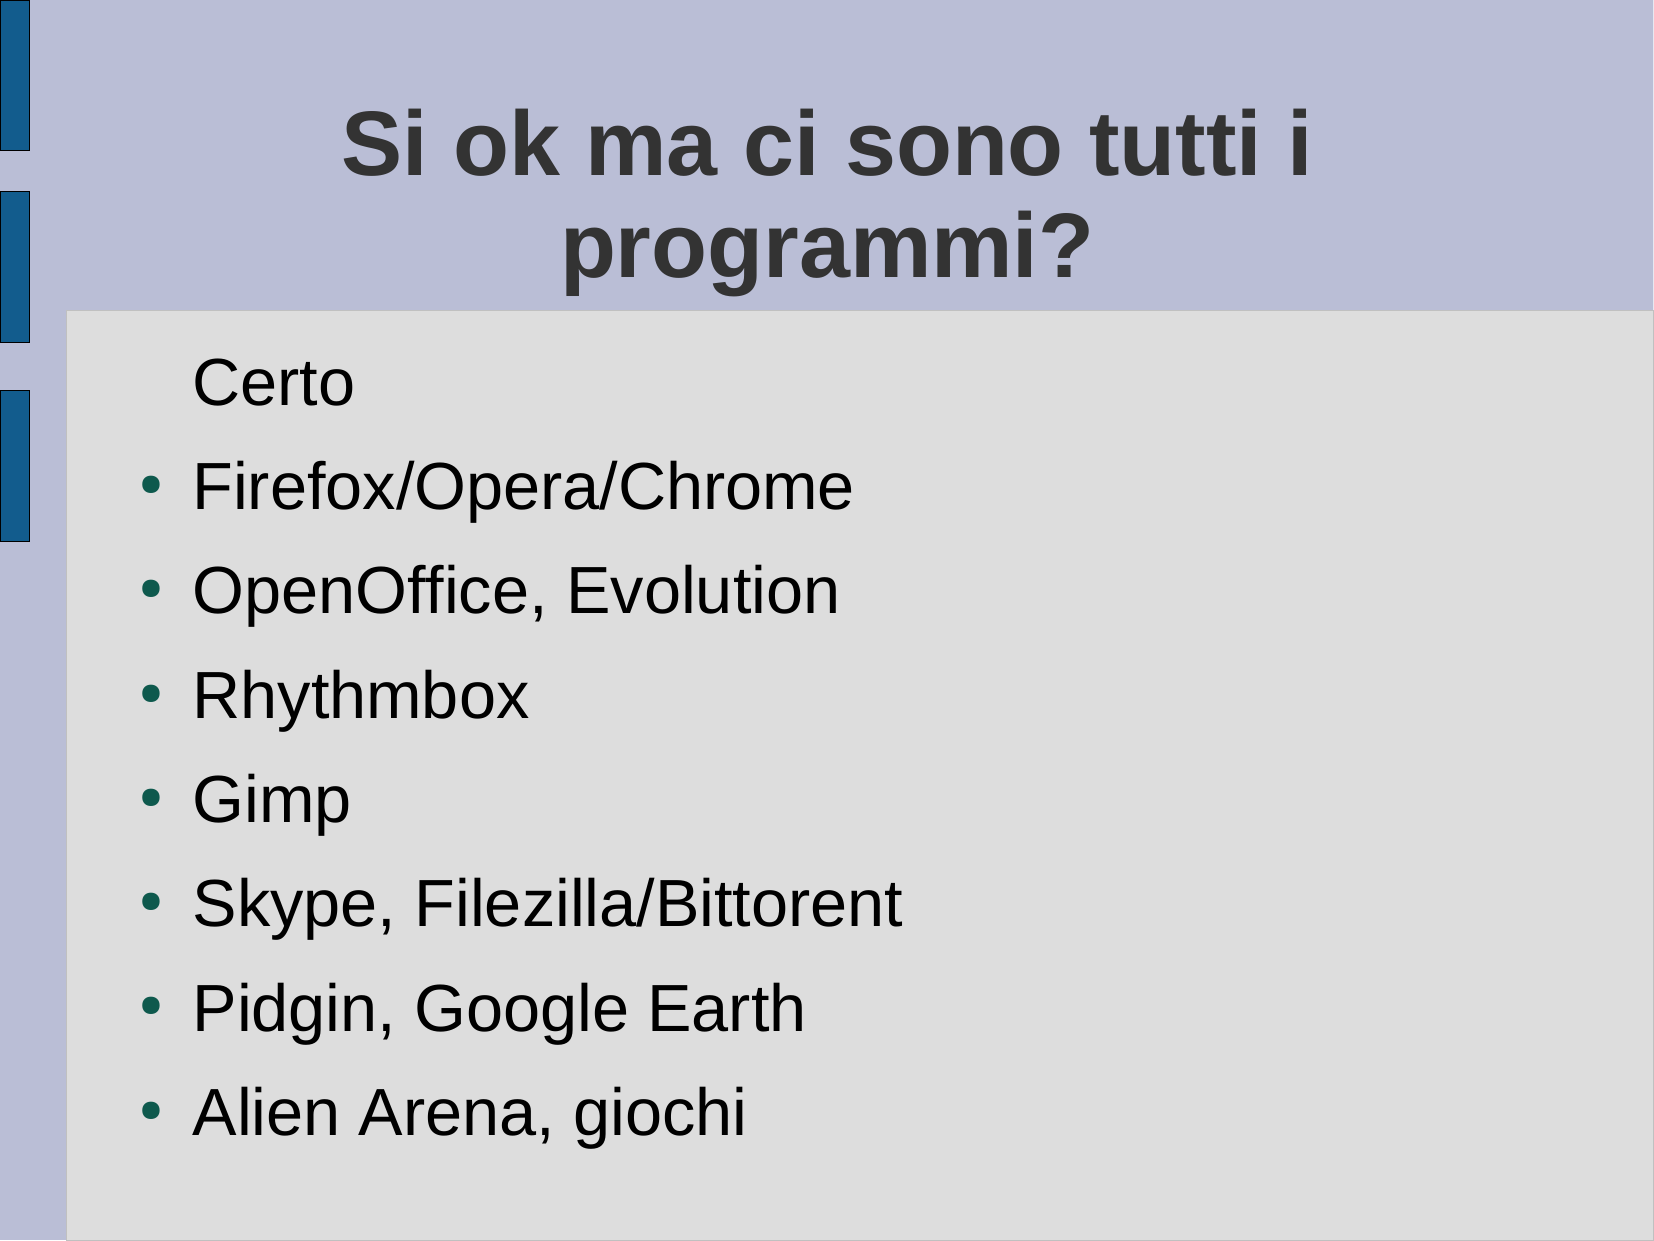

# Si ok ma ci sono tutti i programmi?
Certo
Firefox/Opera/Chrome
OpenOffice, Evolution
Rhythmbox
Gimp
Skype, Filezilla/Bittorent
Pidgin, Google Earth
Alien Arena, giochi